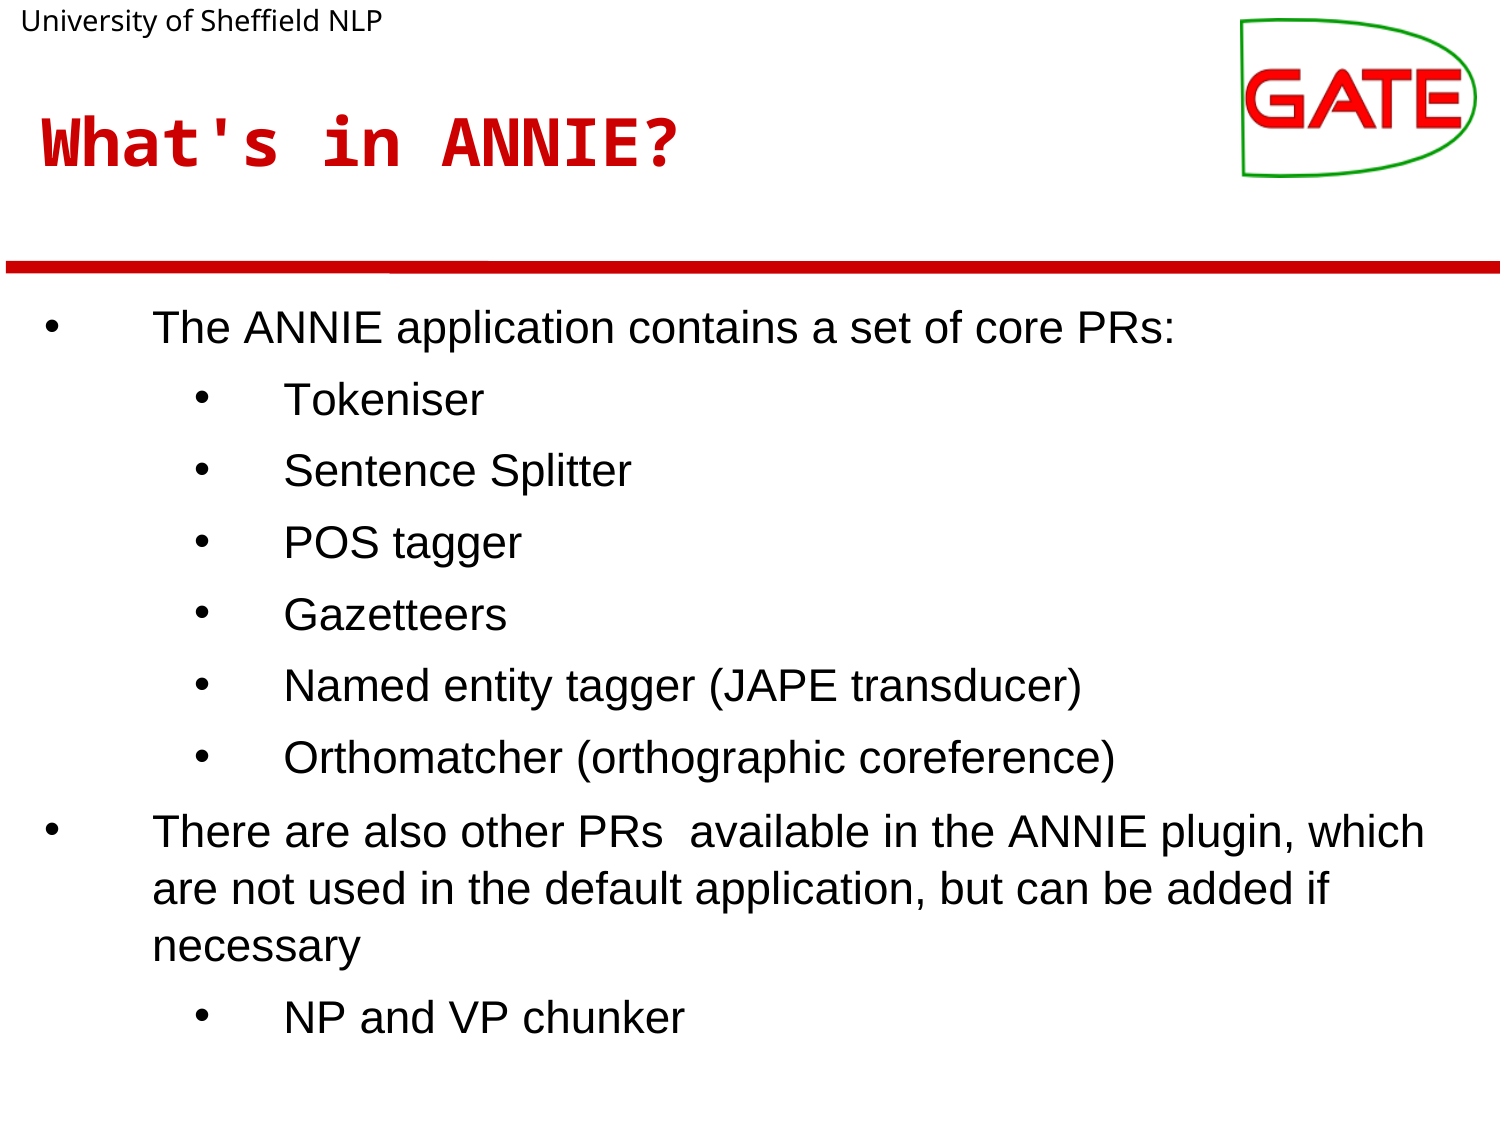

# What's in ANNIE?
The ANNIE application contains a set of core PRs:
Tokeniser
Sentence Splitter
POS tagger
Gazetteers
Named entity tagger (JAPE transducer)‏
Orthomatcher (orthographic coreference)‏
There are also other PRs available in the ANNIE plugin, which are not used in the default application, but can be added if necessary
NP and VP chunker